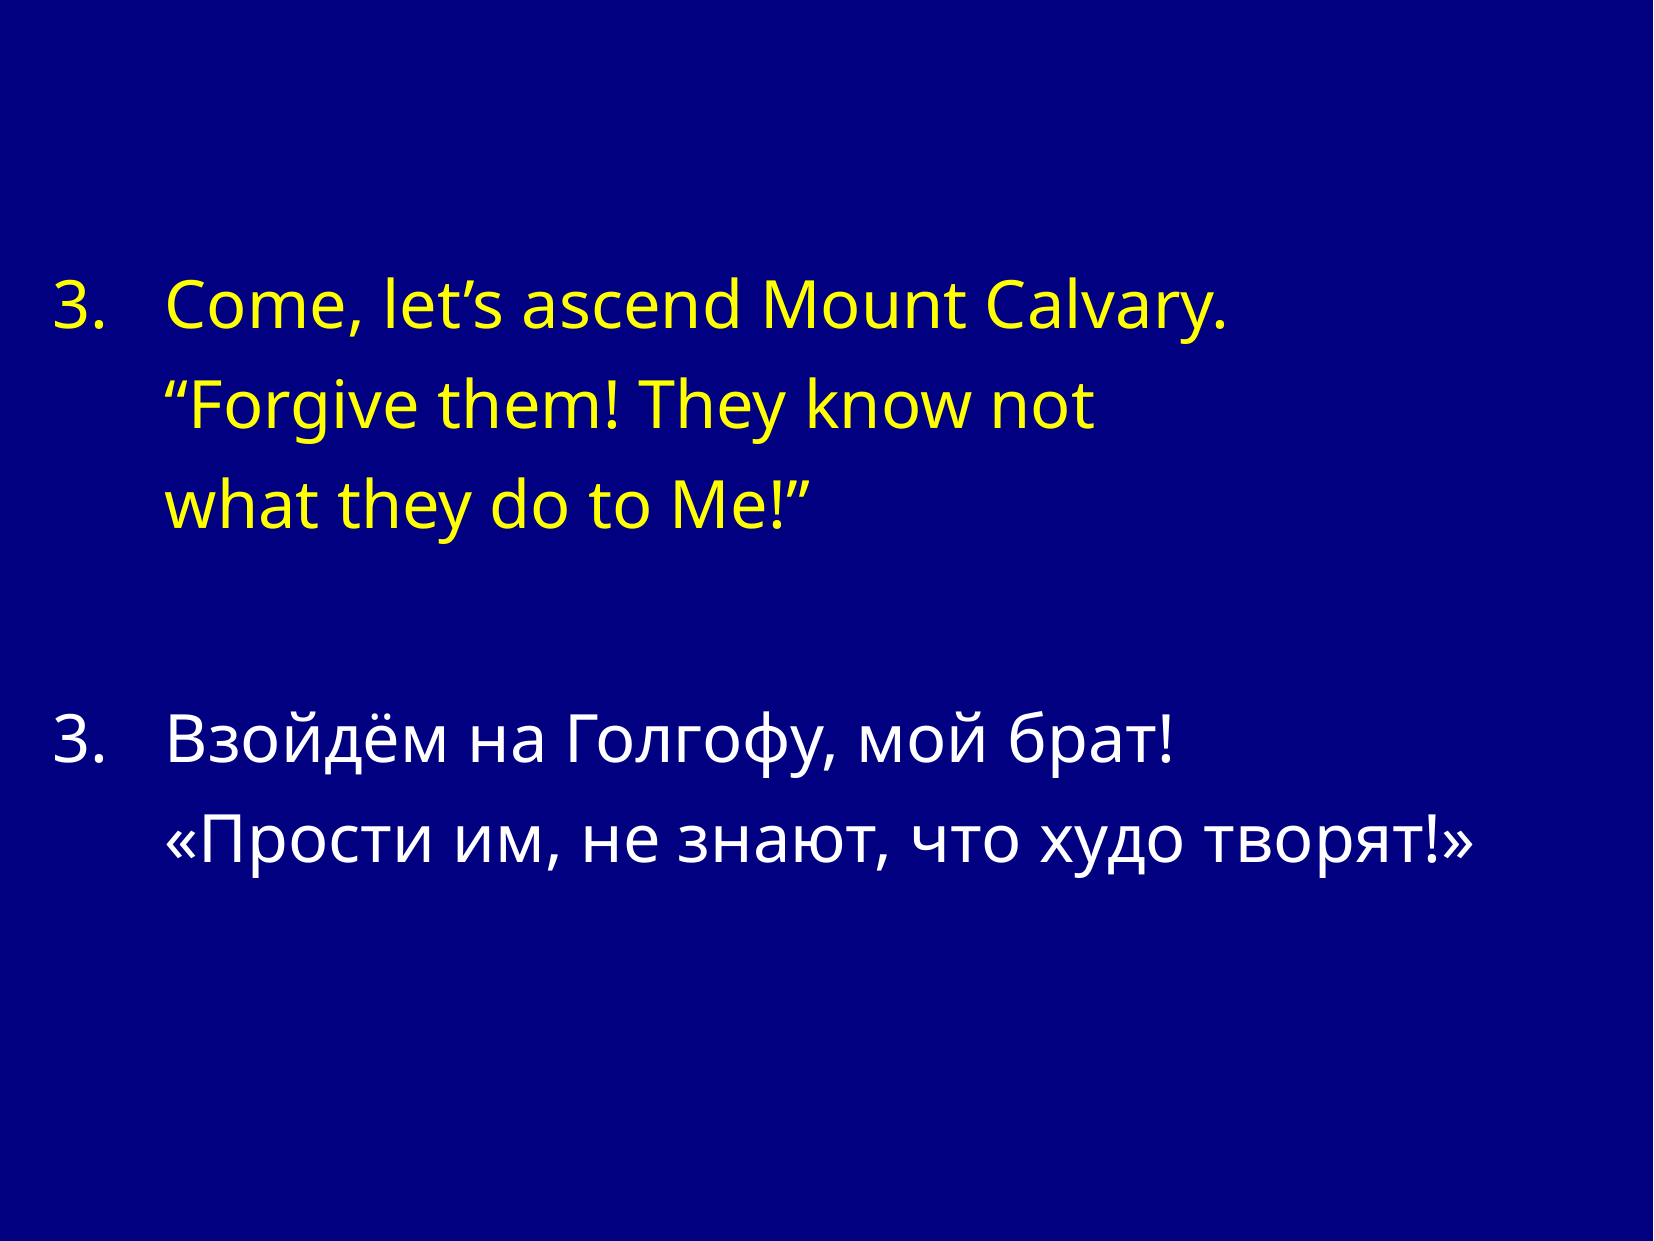

3.	Come, let’s ascend Mount Calvary.
	“Forgive them! They know not
	what they do to Me!”
3.	Взойдём на Голгофу, мой брат!
	«Прости им, не знают, что худо творят!»